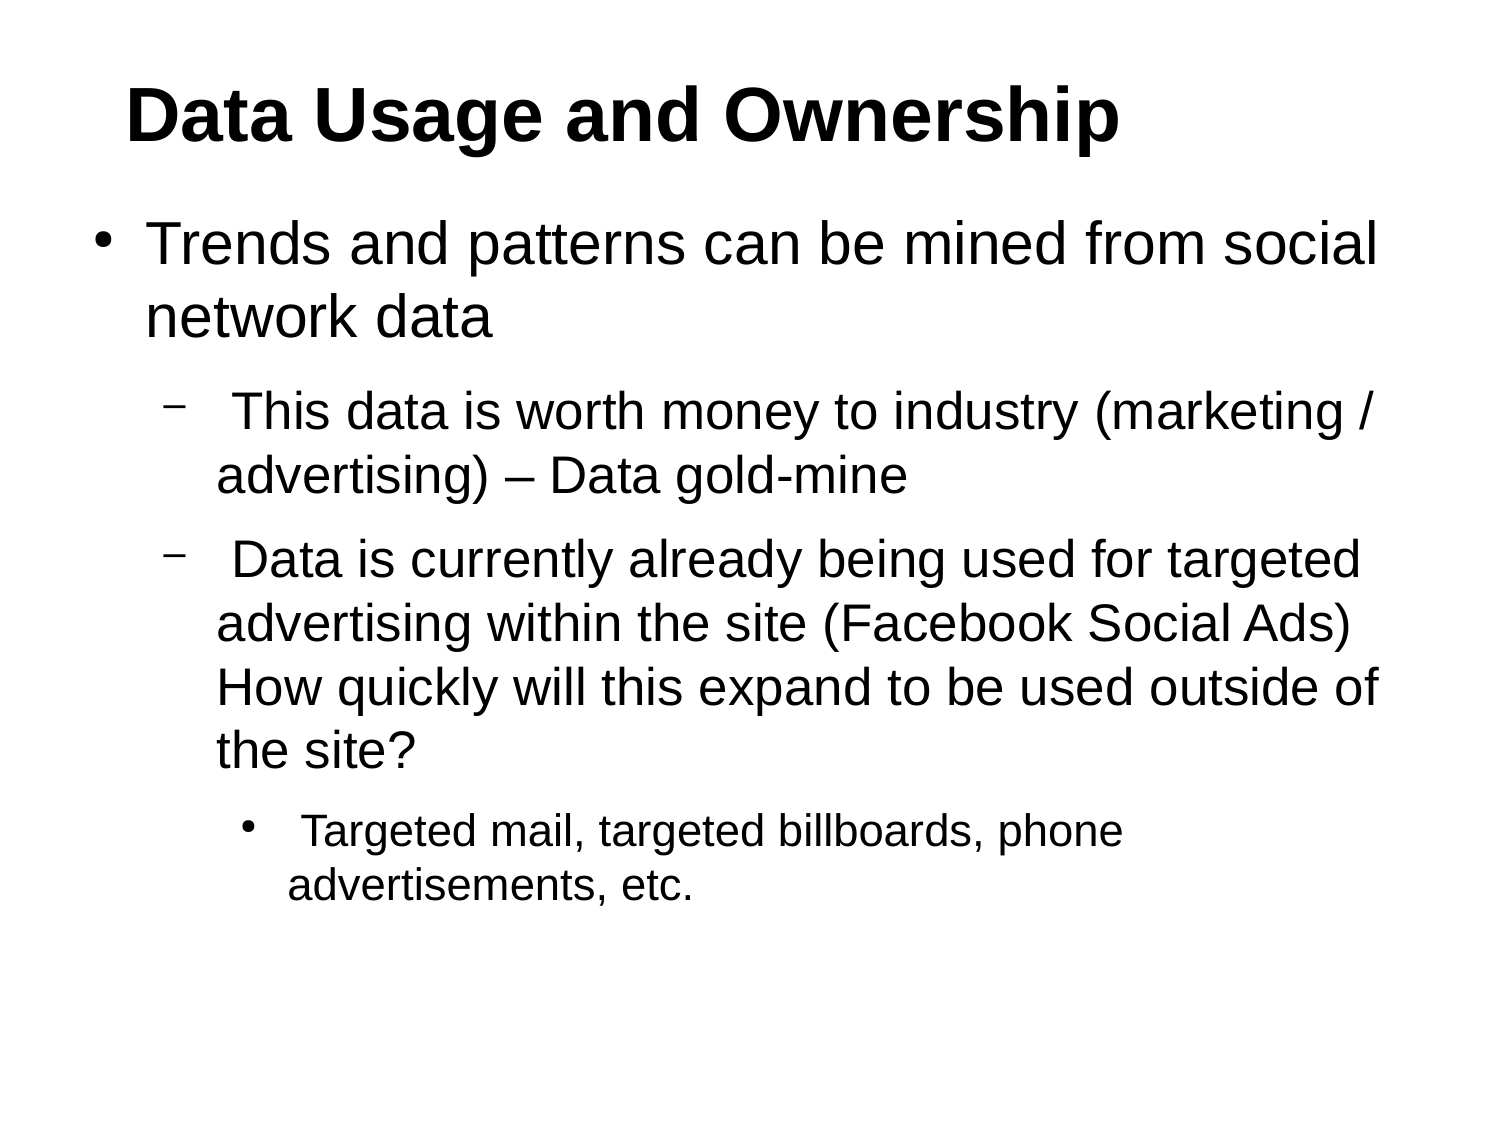

# Data Usage and Ownership
Trends and patterns can be mined from social network data
 This data is worth money to industry (marketing / advertising) – Data gold-mine
 Data is currently already being used for targeted advertising within the site (Facebook Social Ads) How quickly will this expand to be used outside of the site?
 Targeted mail, targeted billboards, phone advertisements, etc.